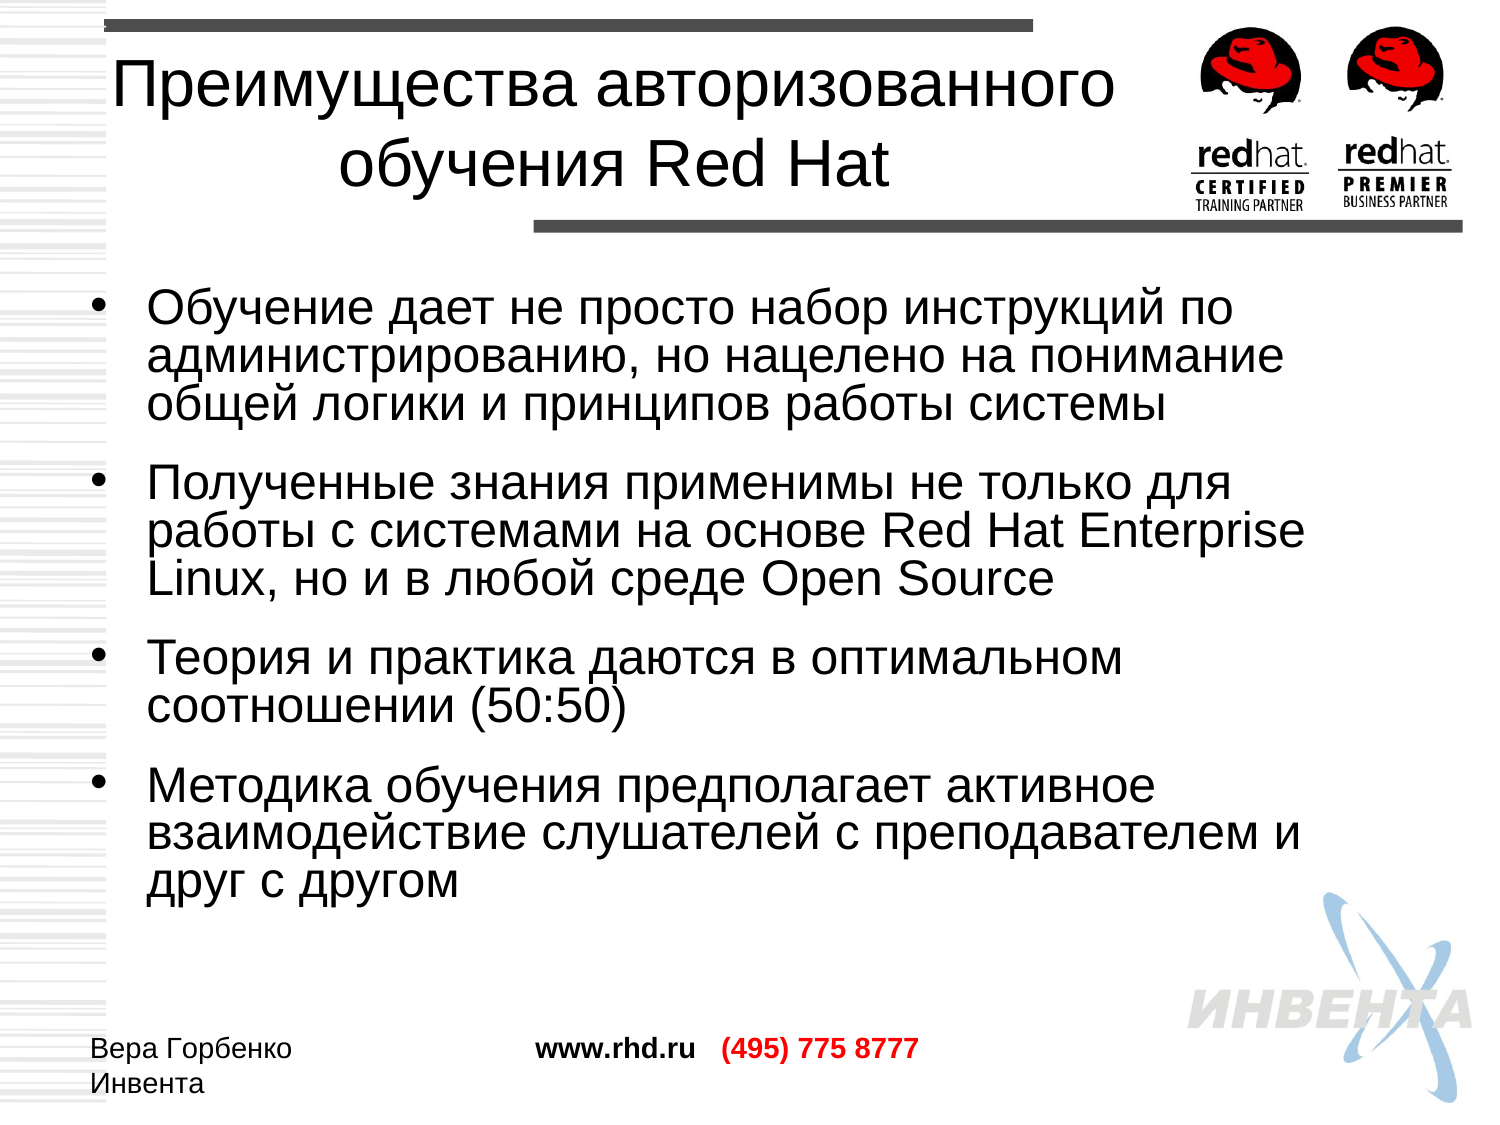

# Преимущества авторизованного обучения Red Hat
Обучение дает не просто набор инструкций по администрированию, но нацелено на понимание общей логики и принципов работы системы
Полученные знания применимы не только для работы c системами на основе Red Hat Enterprise Linux, но и в любой среде Open Source
Теория и практика даются в оптимальном соотношении (50:50)
Методика обучения предполагает активное взаимодействие слушателей с преподавателем и друг с другом
Вера Горбенко
Инвента
 www.rhd.ru (495) 775 8777